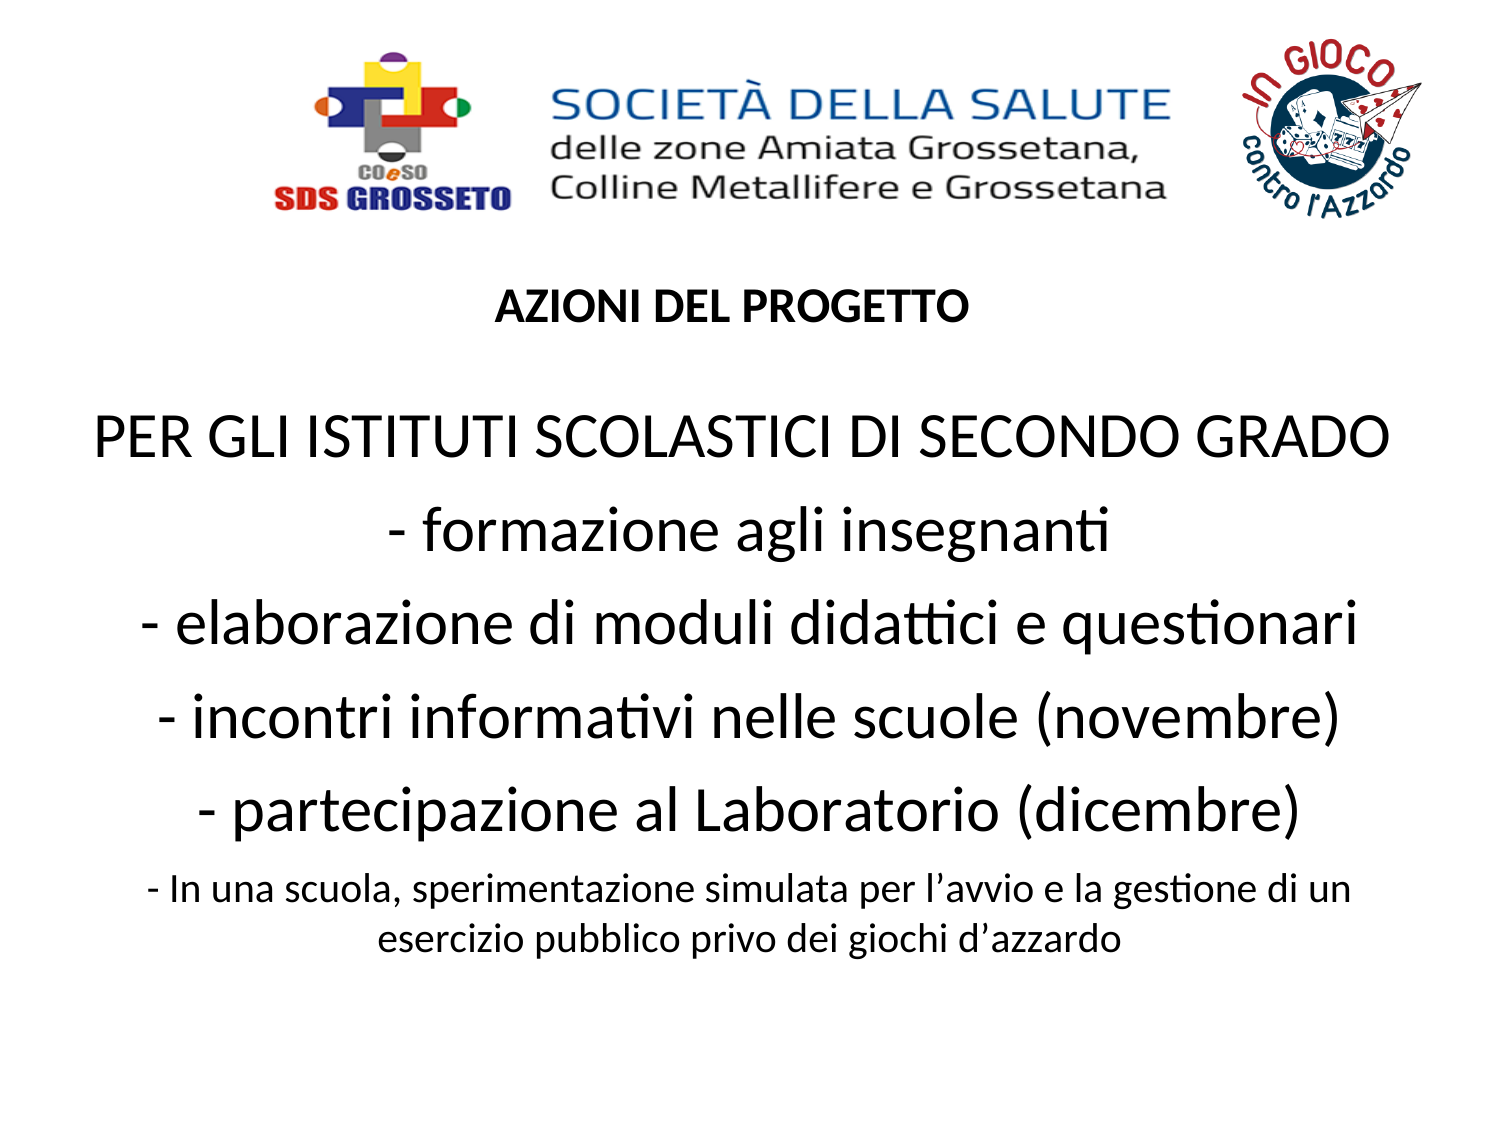

AZIONI DEL PROGETTO
PER GLI ISTITUTI SCOLASTICI DI SECONDO GRADO
- formazione agli insegnanti
- elaborazione di moduli didattici e questionari
- incontri informativi nelle scuole (novembre)
- partecipazione al Laboratorio (dicembre)
- In una scuola, sperimentazione simulata per l’avvio e la gestione di un esercizio pubblico privo dei giochi d’azzardo